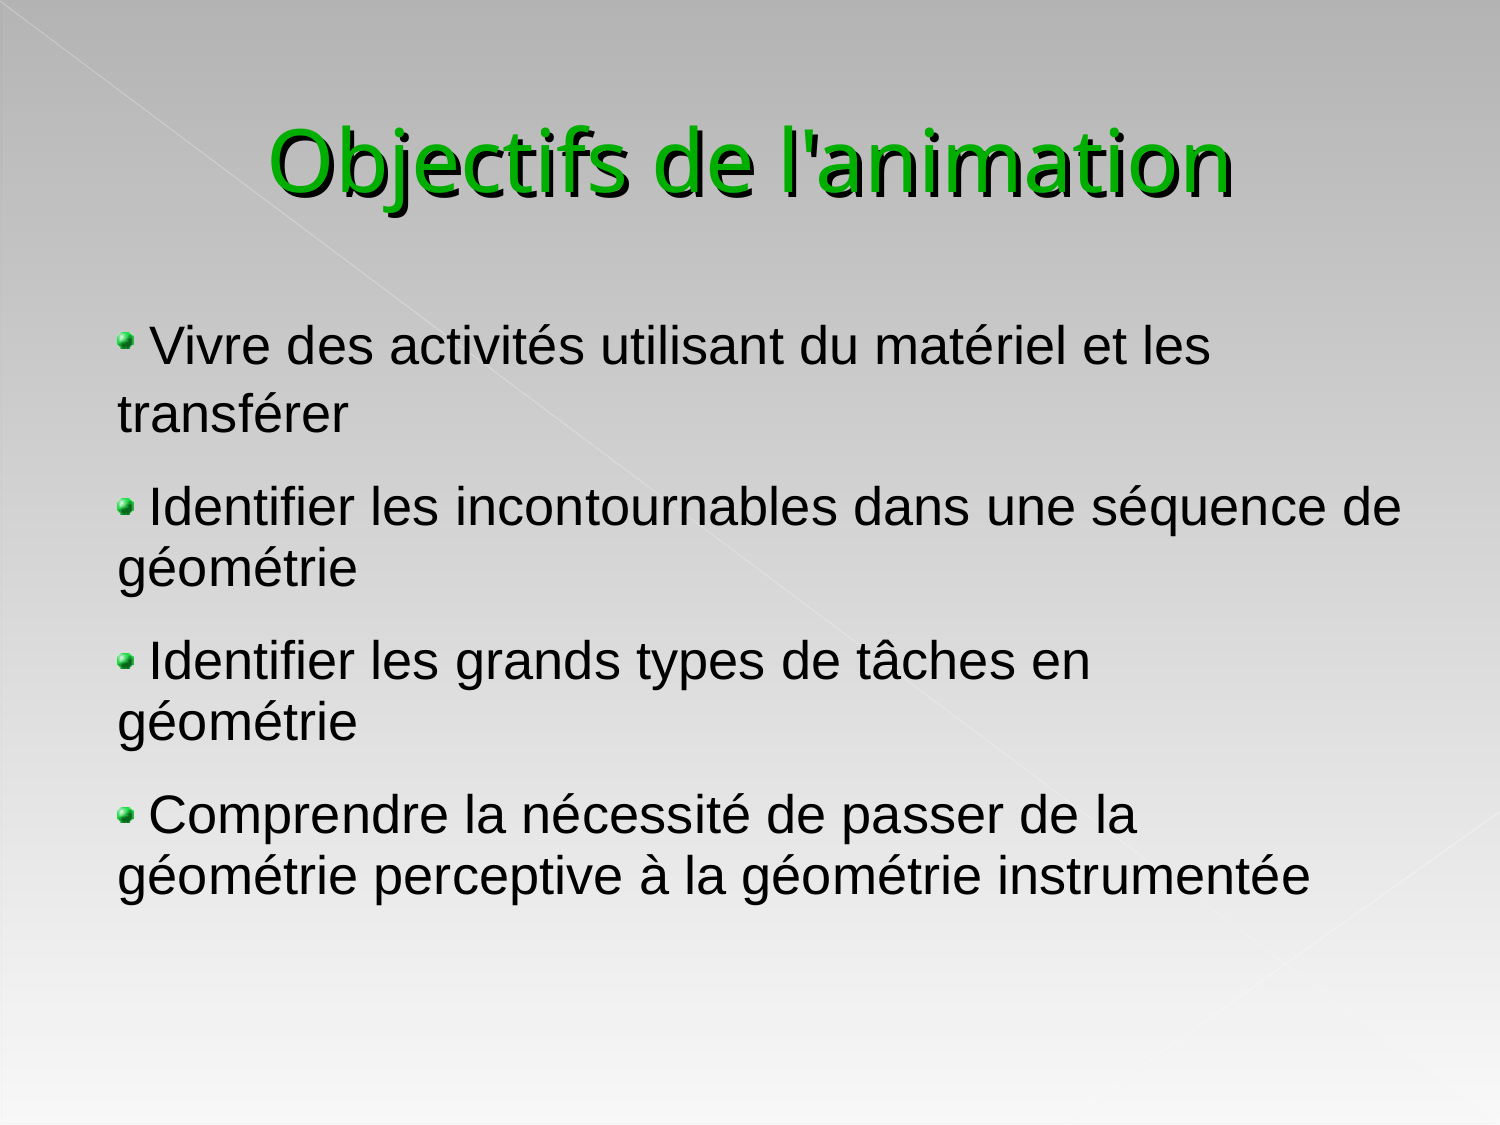

# Objectifs de l'animation
 Vivre des activités utilisant du matériel et les transférer
 Identifier les incontournables dans une séquence de géométrie
 Identifier les grands types de tâches en 		 géométrie
 Comprendre la nécessité de passer de la 	 géométrie perceptive à la géométrie instrumentée